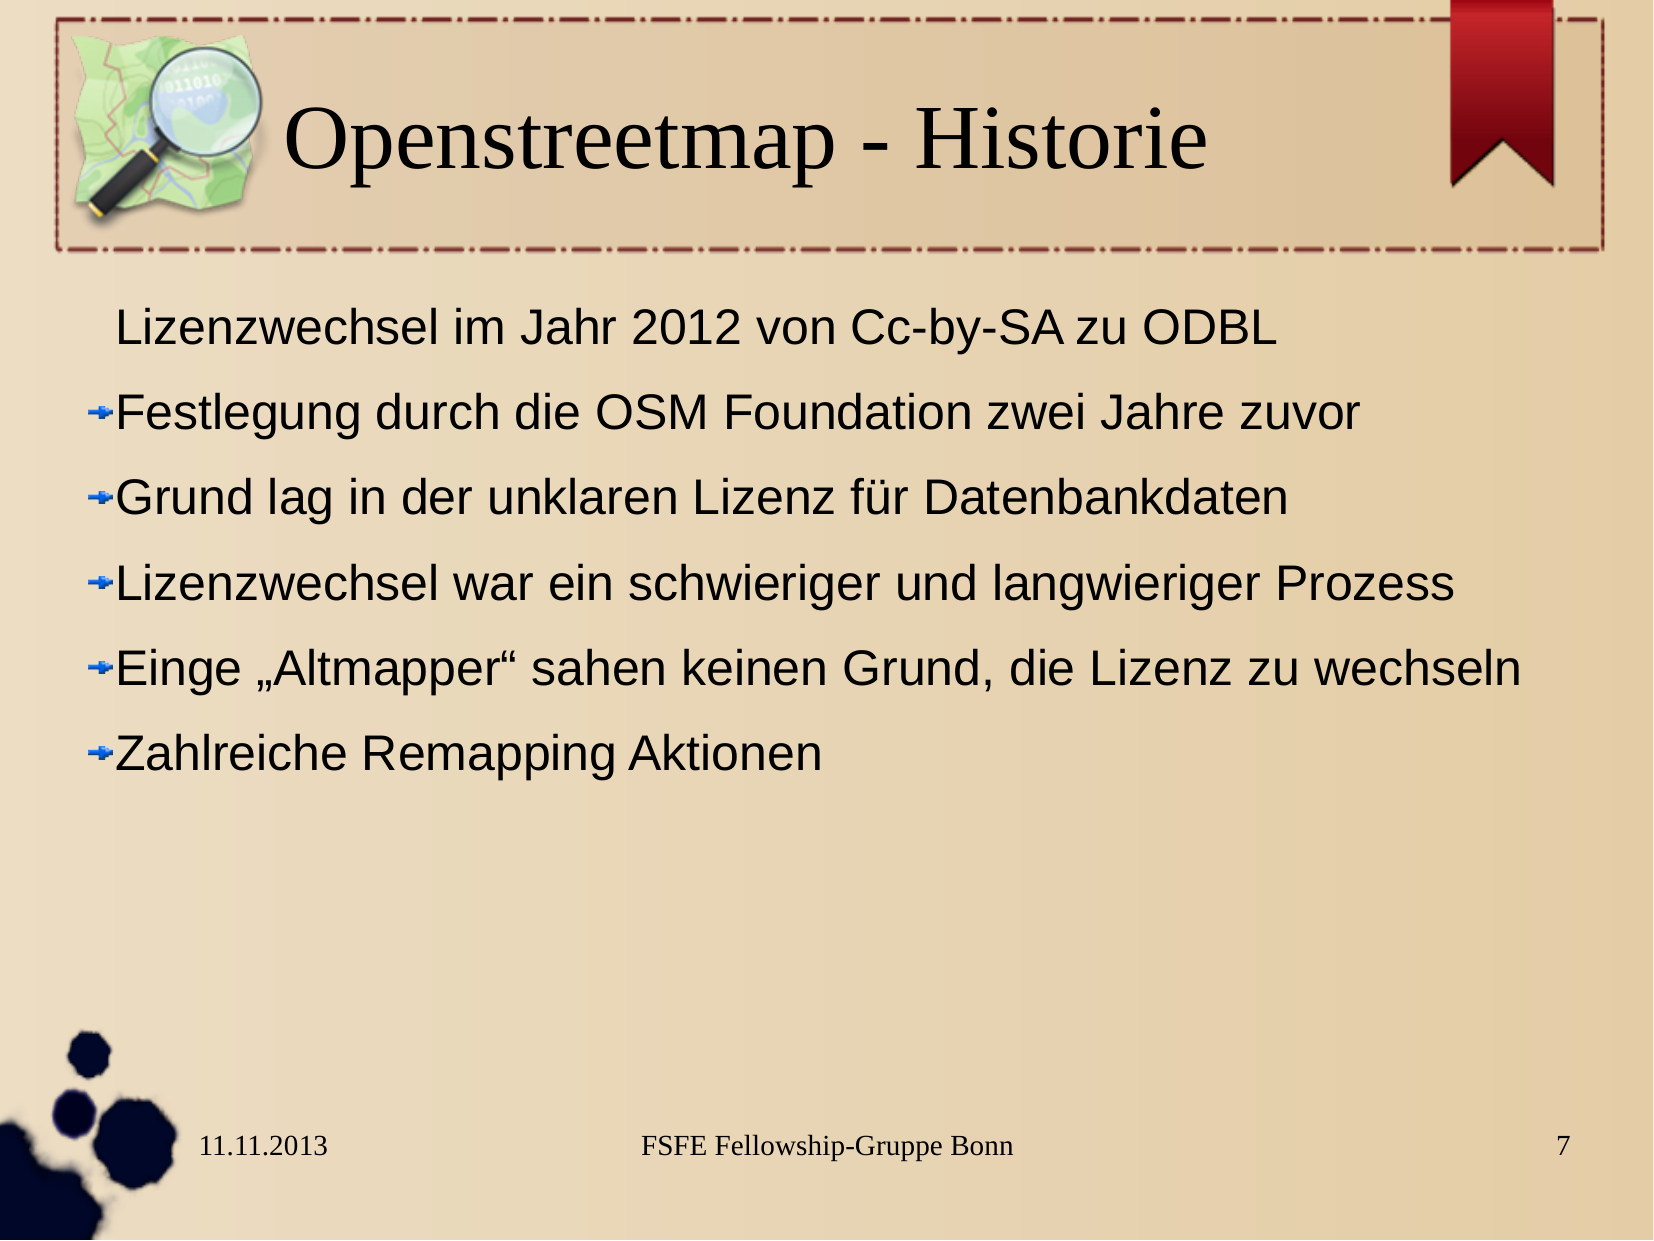

# Openstreetmap - Historie
Lizenzwechsel im Jahr 2012 von Cc-by-SA zu ODBL
Festlegung durch die OSM Foundation zwei Jahre zuvor
Grund lag in der unklaren Lizenz für Datenbankdaten
Lizenzwechsel war ein schwieriger und langwieriger Prozess
Einge „Altmapper“ sahen keinen Grund, die Lizenz zu wechseln
Zahlreiche Remapping Aktionen
 11.11.2013
FSFE Fellowship-Gruppe Bonn
7